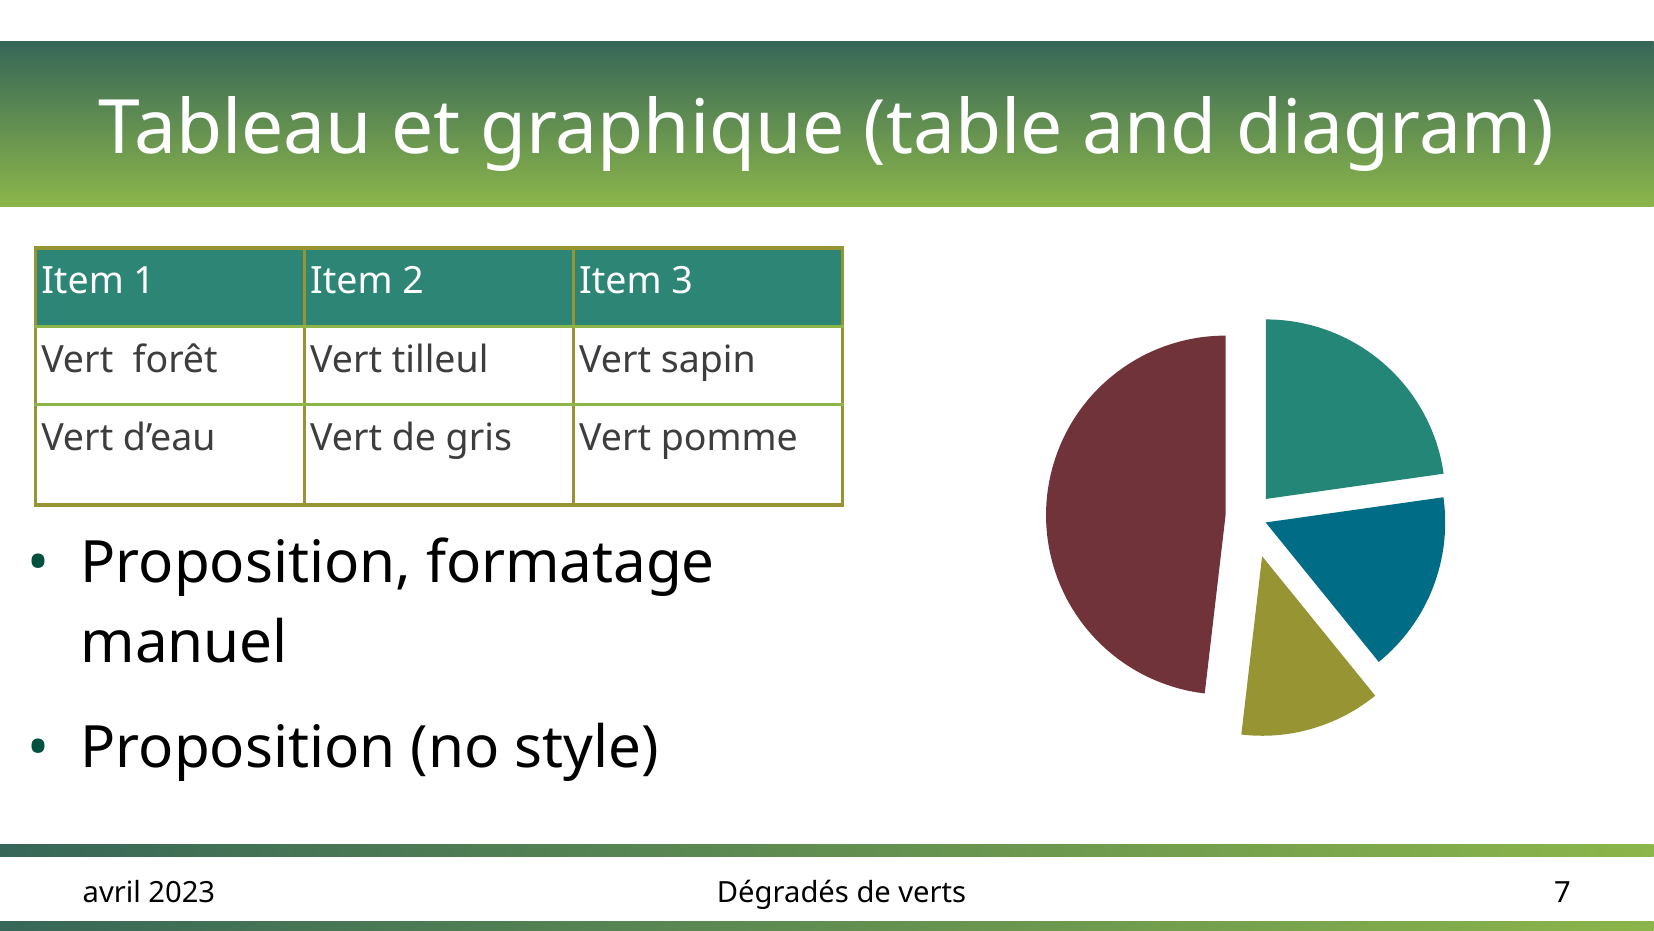

# Tableau et graphique (table and diagram)
### Chart
| Category | 1 colonne | 2 colonne | 3 colonne | 4 colonne | 5 colonne |
|---|---|---|---|---|---|
| 1 ligne | 9.1 | 3.2 | 4.54 | 4.0 | 5.6 |
| 2 ligne | 2.4 | 8.8 | 9.65 | 2.0 | 8.5 |
| 3 ligne | 3.1 | 1.5 | 3.7 | 7.0 | 9.6 |
| 4 ligne | 4.3 | 9.02 | 6.2 | 4.7 | 3.0 || Item 1 | Item 2 | Item 3 |
| --- | --- | --- |
| Vert forêt | Vert tilleul | Vert sapin |
| Vert d’eau | Vert de gris | Vert pomme |
Proposition, formatage manuel
Proposition (no style)
avril 2023
Dégradés de verts
7